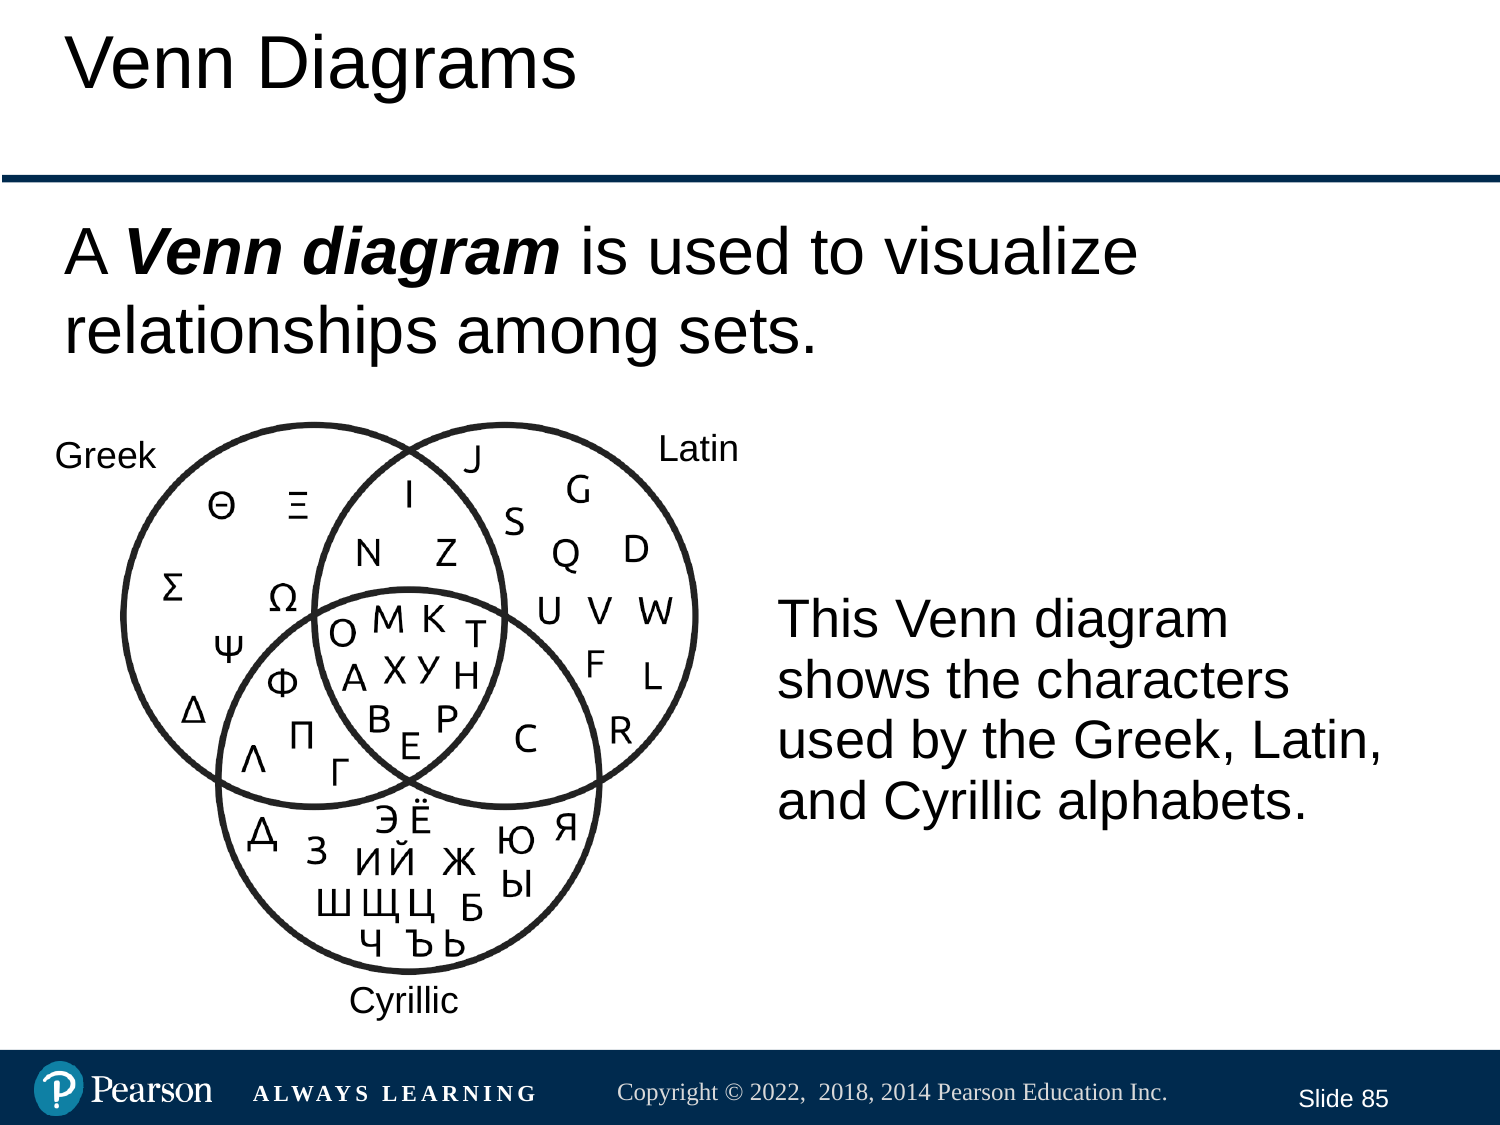

# Venn Diagrams
A Venn diagram is used to visualize relationships among sets.
Latin
Greek
Cyrillic
This Venn diagram shows the characters used by the Greek, Latin, and Cyrillic alphabets.